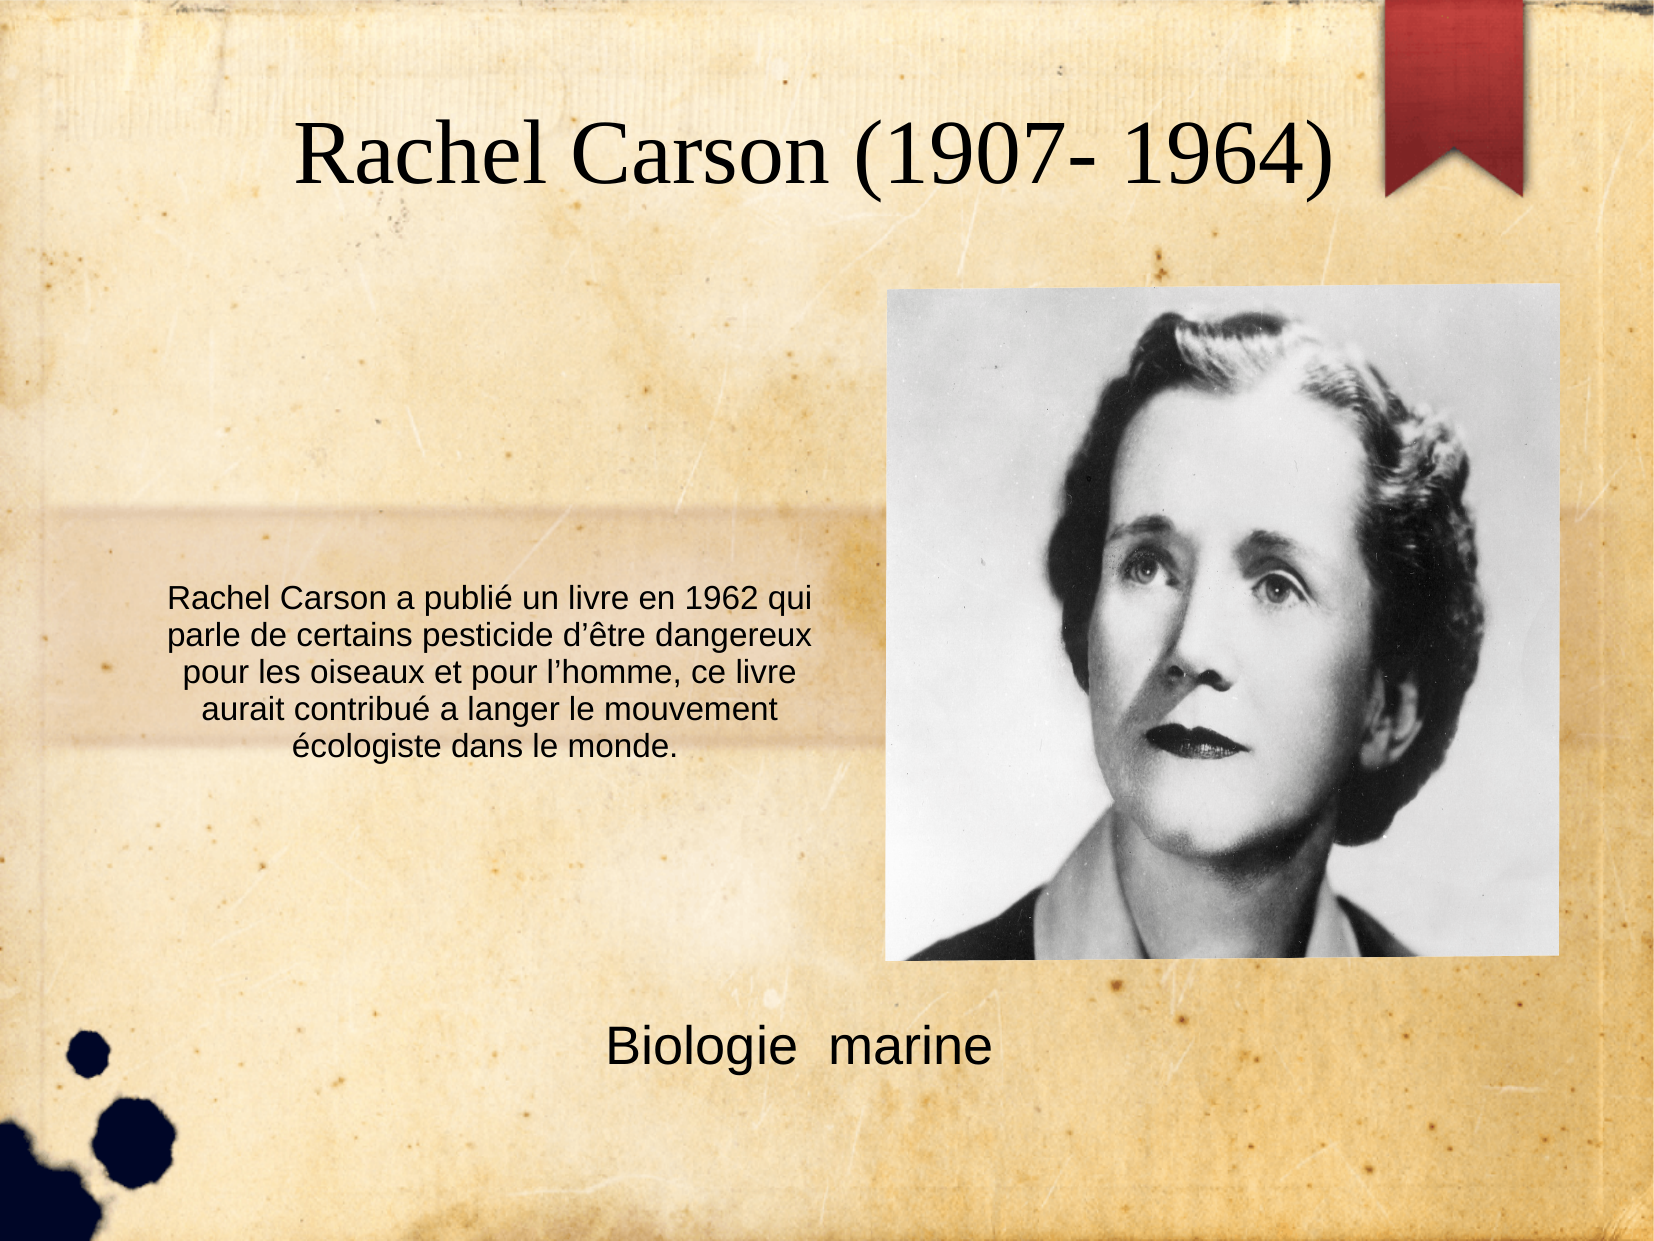

# Rachel Carson (1907- 1964)
Rachel Carson a publié un livre en 1962 qui parle de certains pesticide d’être dangereux pour les oiseaux et pour l’homme, ce livre aurait contribué a langer le mouvement écologiste dans le monde.
Biologie marine